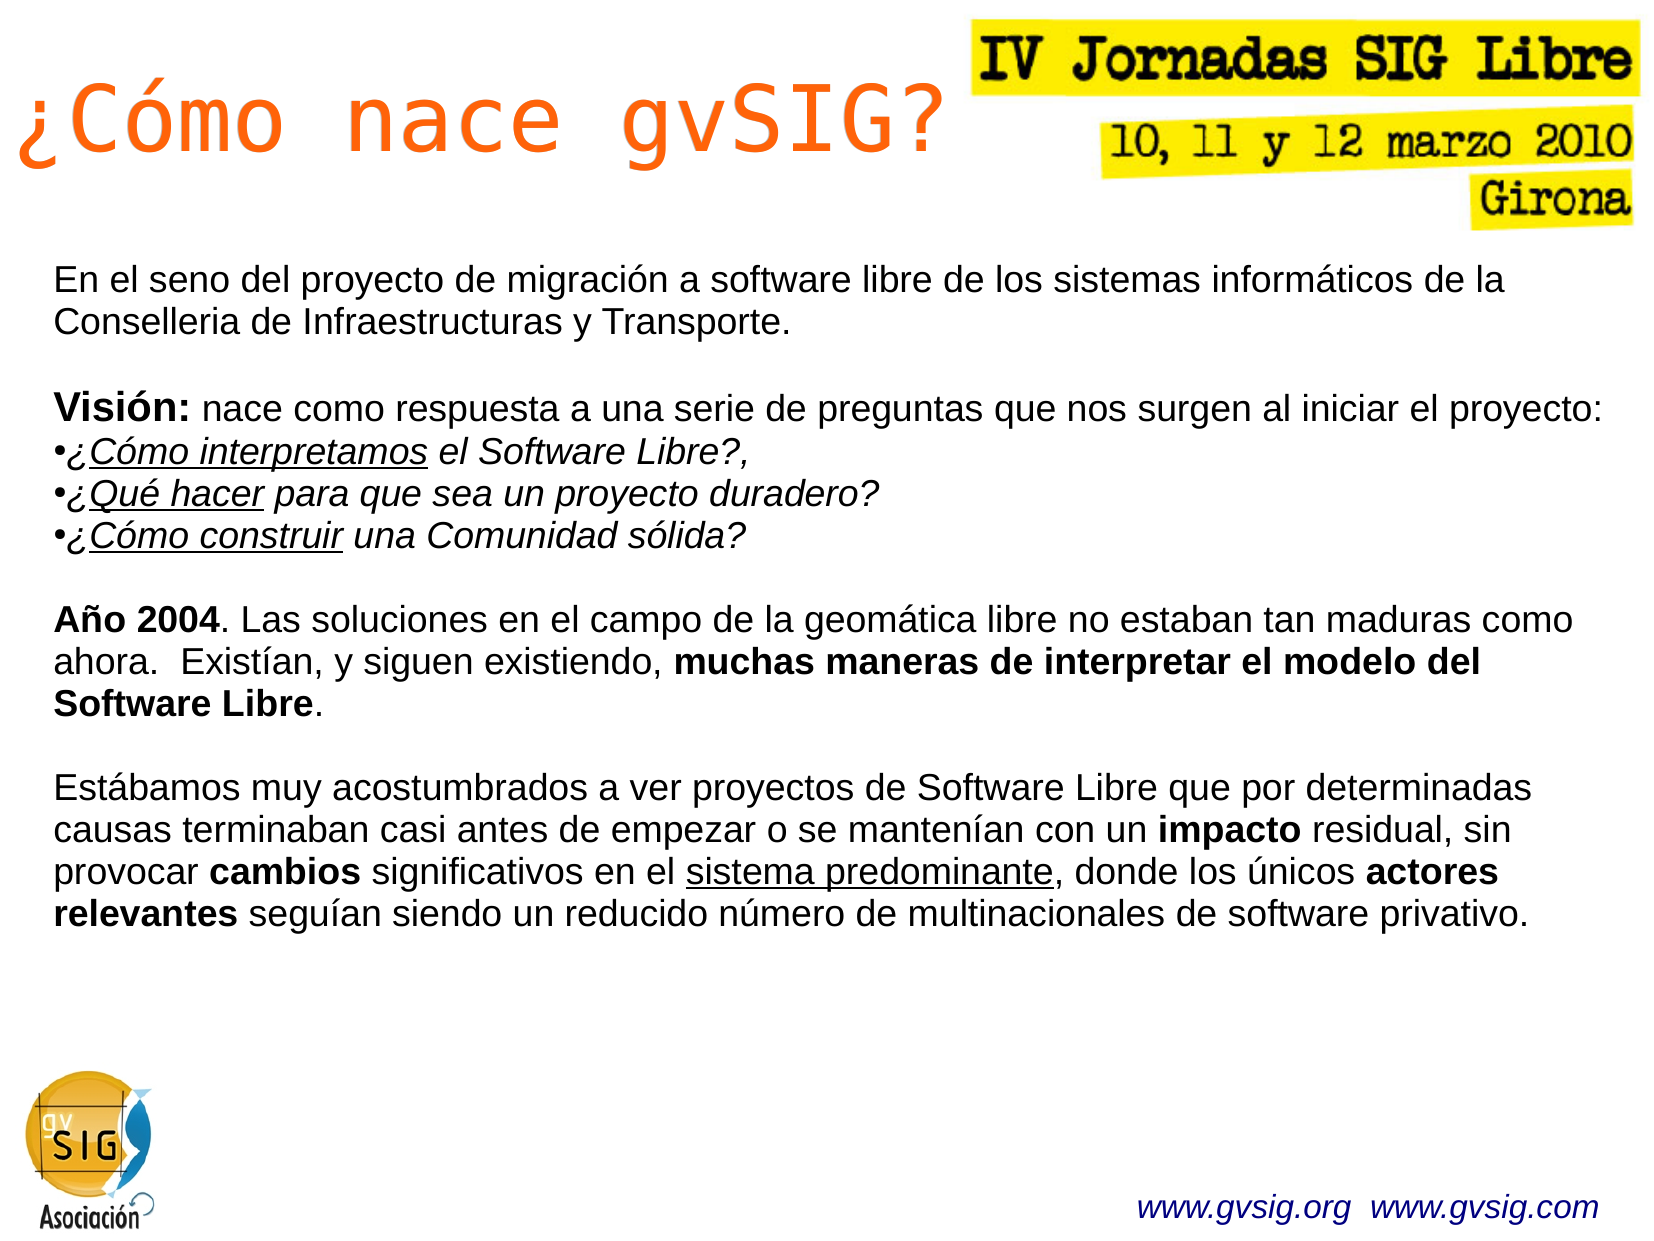

¿Cómo nace gvSIG?
En el seno del proyecto de migración a software libre de los sistemas informáticos de la Conselleria de Infraestructuras y Transporte.
Visión: nace como respuesta a una serie de preguntas que nos surgen al iniciar el proyecto:
¿Cómo interpretamos el Software Libre?,
¿Qué hacer para que sea un proyecto duradero?
¿Cómo construir una Comunidad sólida?
Año 2004. Las soluciones en el campo de la geomática libre no estaban tan maduras como ahora. Existían, y siguen existiendo, muchas maneras de interpretar el modelo del Software Libre.
Estábamos muy acostumbrados a ver proyectos de Software Libre que por determinadas causas terminaban casi antes de empezar o se mantenían con un impacto residual, sin provocar cambios significativos en el sistema predominante, donde los únicos actores relevantes seguían siendo un reducido número de multinacionales de software privativo.